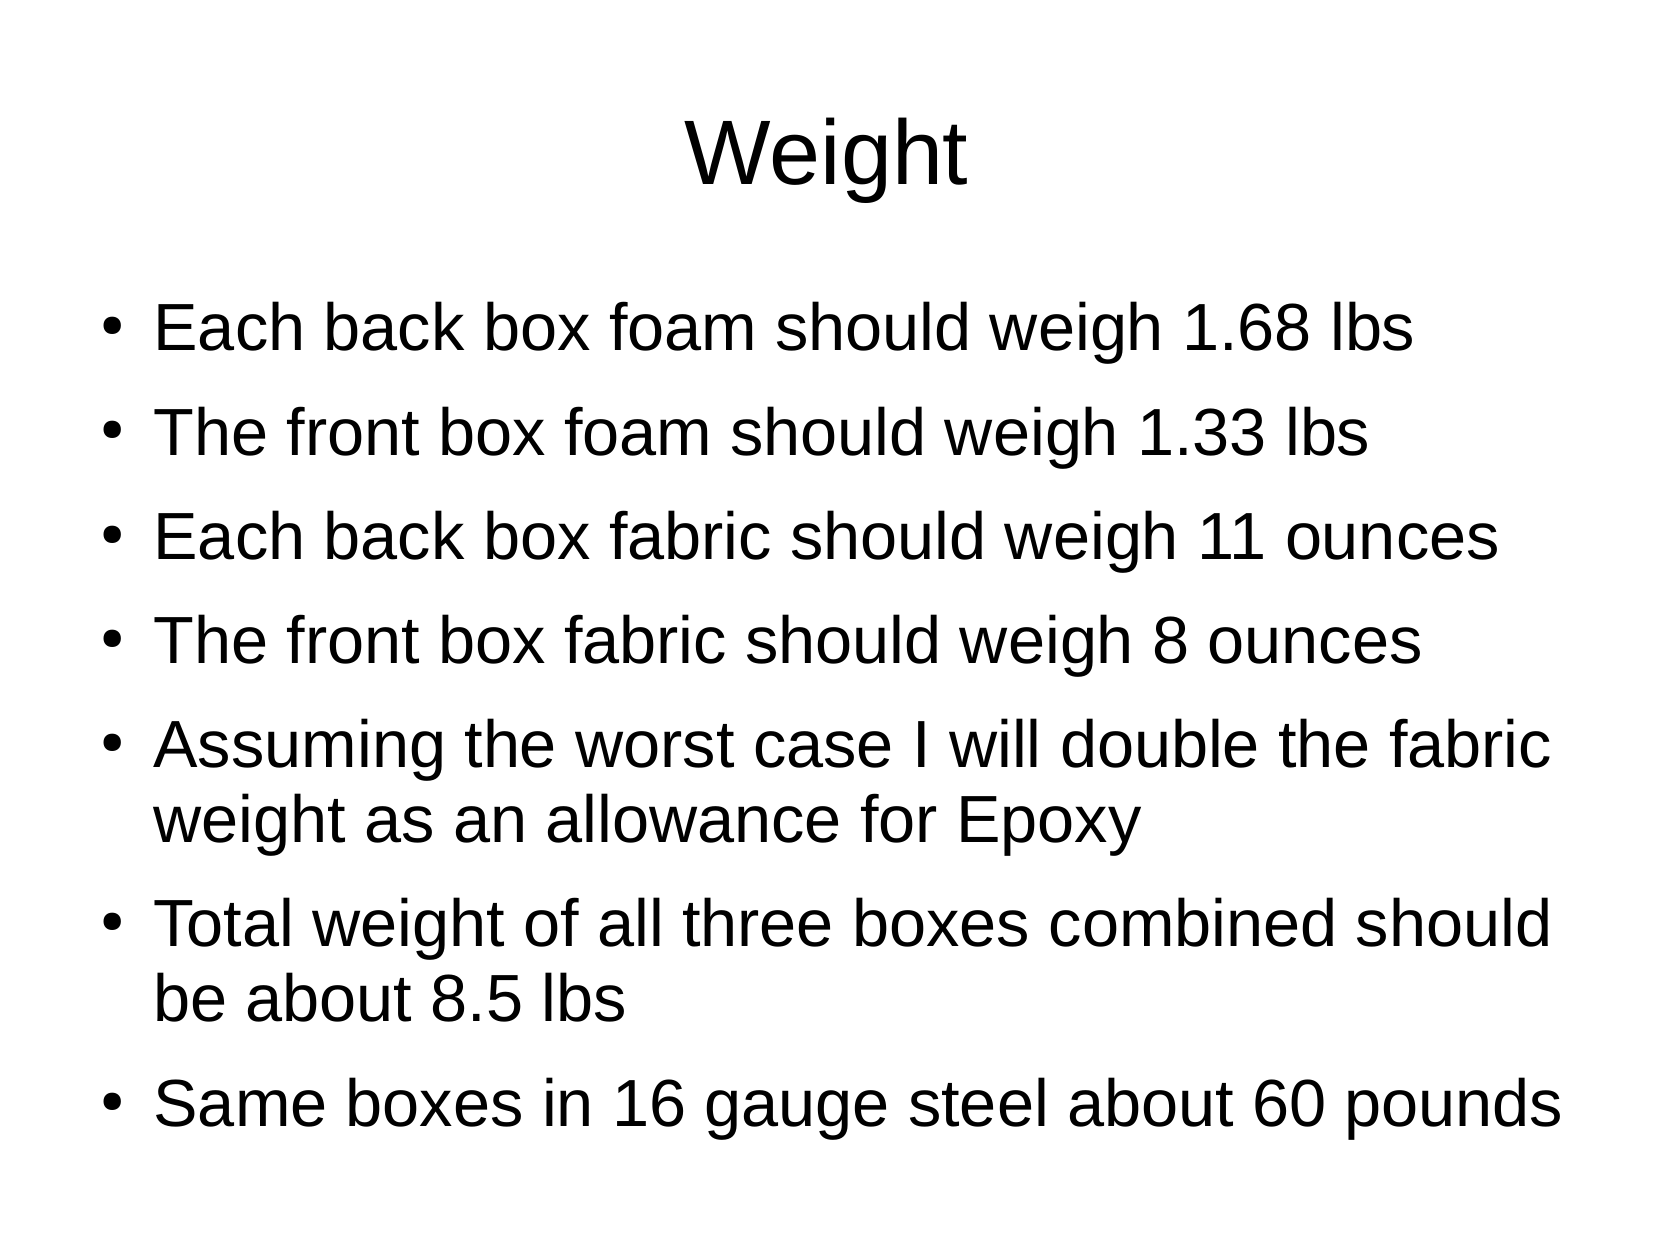

# Weight
Each back box foam should weigh 1.68 lbs
The front box foam should weigh 1.33 lbs
Each back box fabric should weigh 11 ounces
The front box fabric should weigh 8 ounces
Assuming the worst case I will double the fabric weight as an allowance for Epoxy
Total weight of all three boxes combined should be about 8.5 lbs
Same boxes in 16 gauge steel about 60 pounds